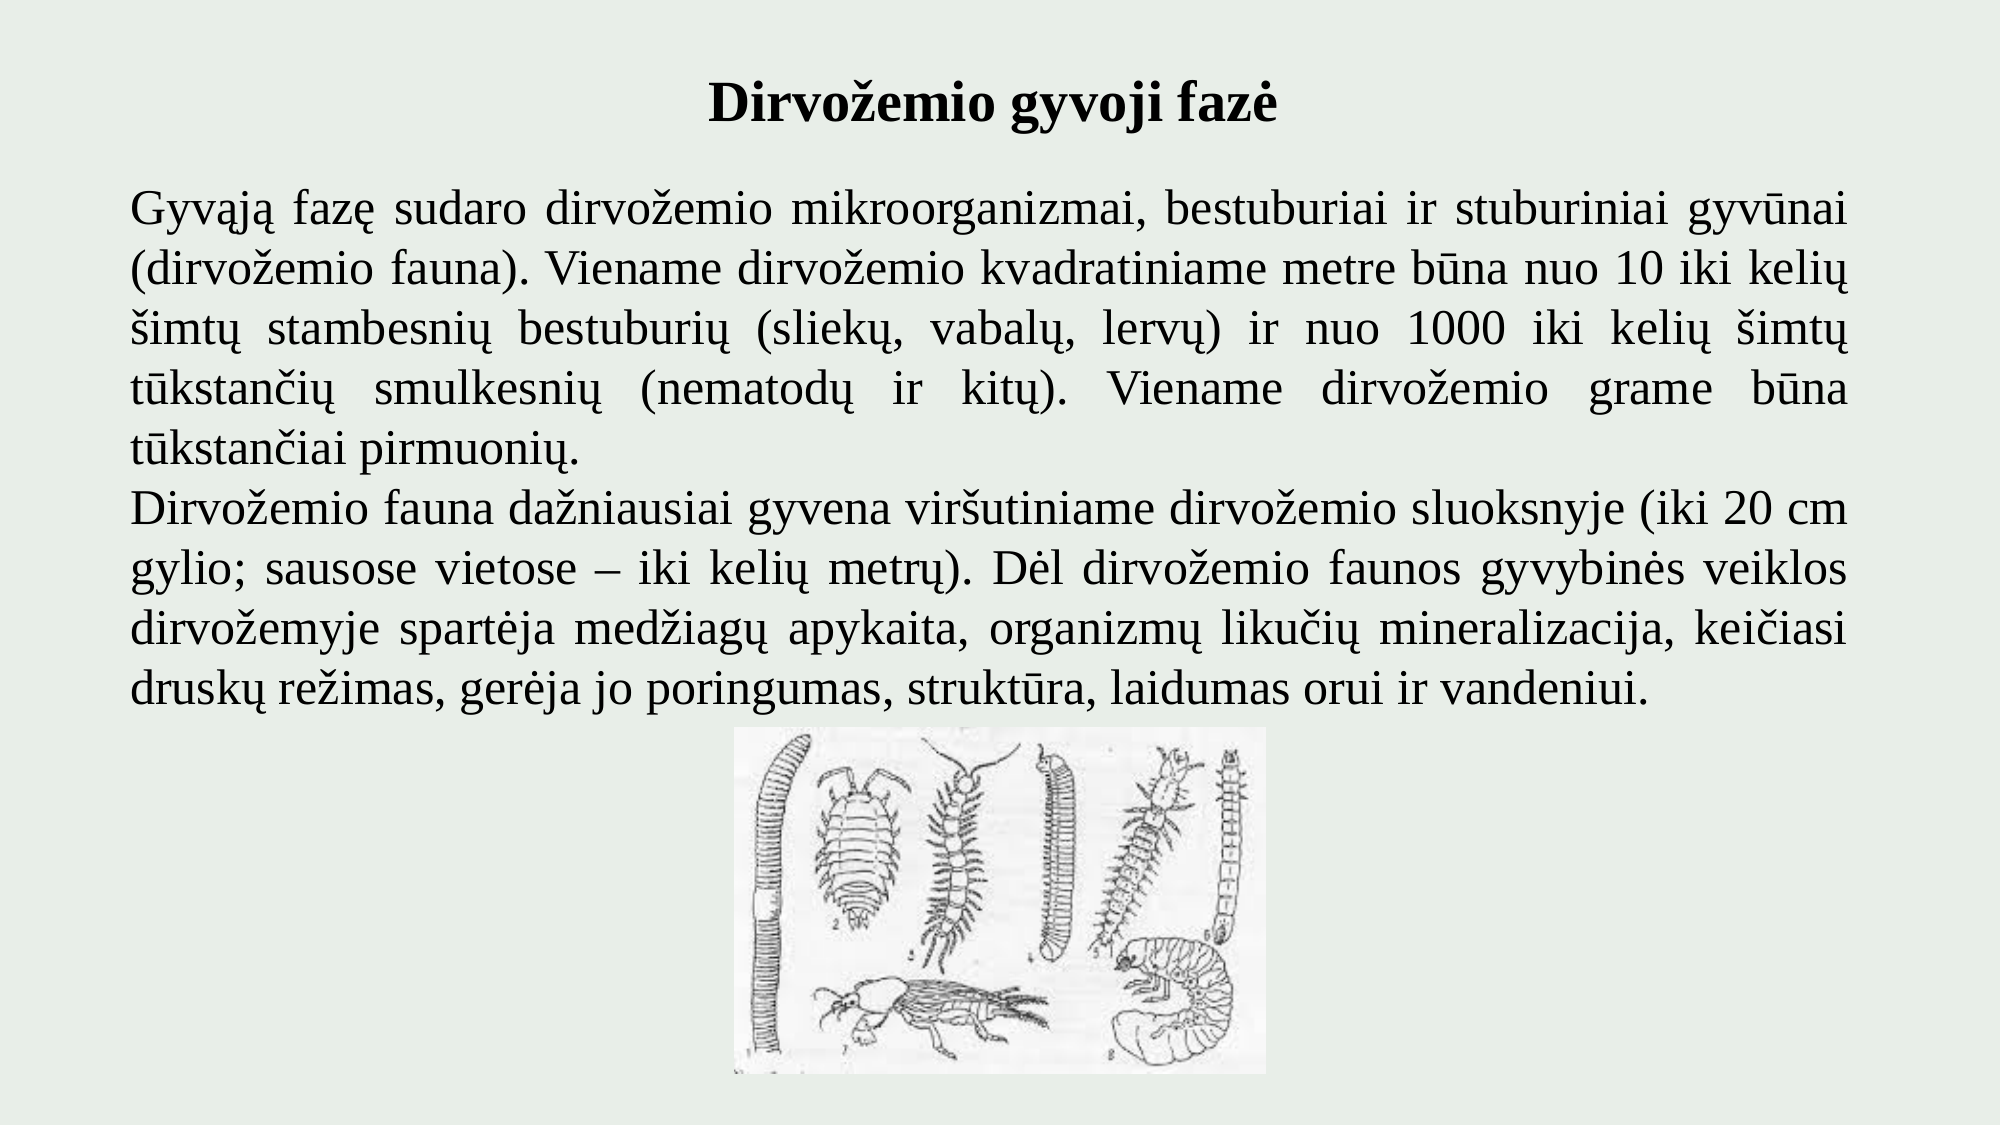

Dirvožemio gyvoji fazė
Gyvąją fazę sudaro dirvožemio mikroorganizmai, bestuburiai ir stuburiniai gyvūnai (dirvožemio fauna). Viename dirvožemio kvadratiniame metre būna nuo 10 iki kelių šimtų stambesnių bestuburių (sliekų, vabalų, lervų) ir nuo 1000 iki kelių šimtų tūkstančių smulkesnių (nematodų ir kitų). Viename dirvožemio grame būna tūkstančiai pirmuonių.
Dirvožemio fauna dažniausiai gyvena viršutiniame dirvožemio sluoksnyje (iki 20 cm gylio; sausose vietose – iki kelių metrų). Dėl dirvožemio faunos gyvybinės veiklos dirvožemyje spartėja medžiagų apykaita, organizmų likučių mineralizacija, keičiasi druskų režimas, gerėja jo poringumas, struktūra, laidumas orui ir vandeniui.